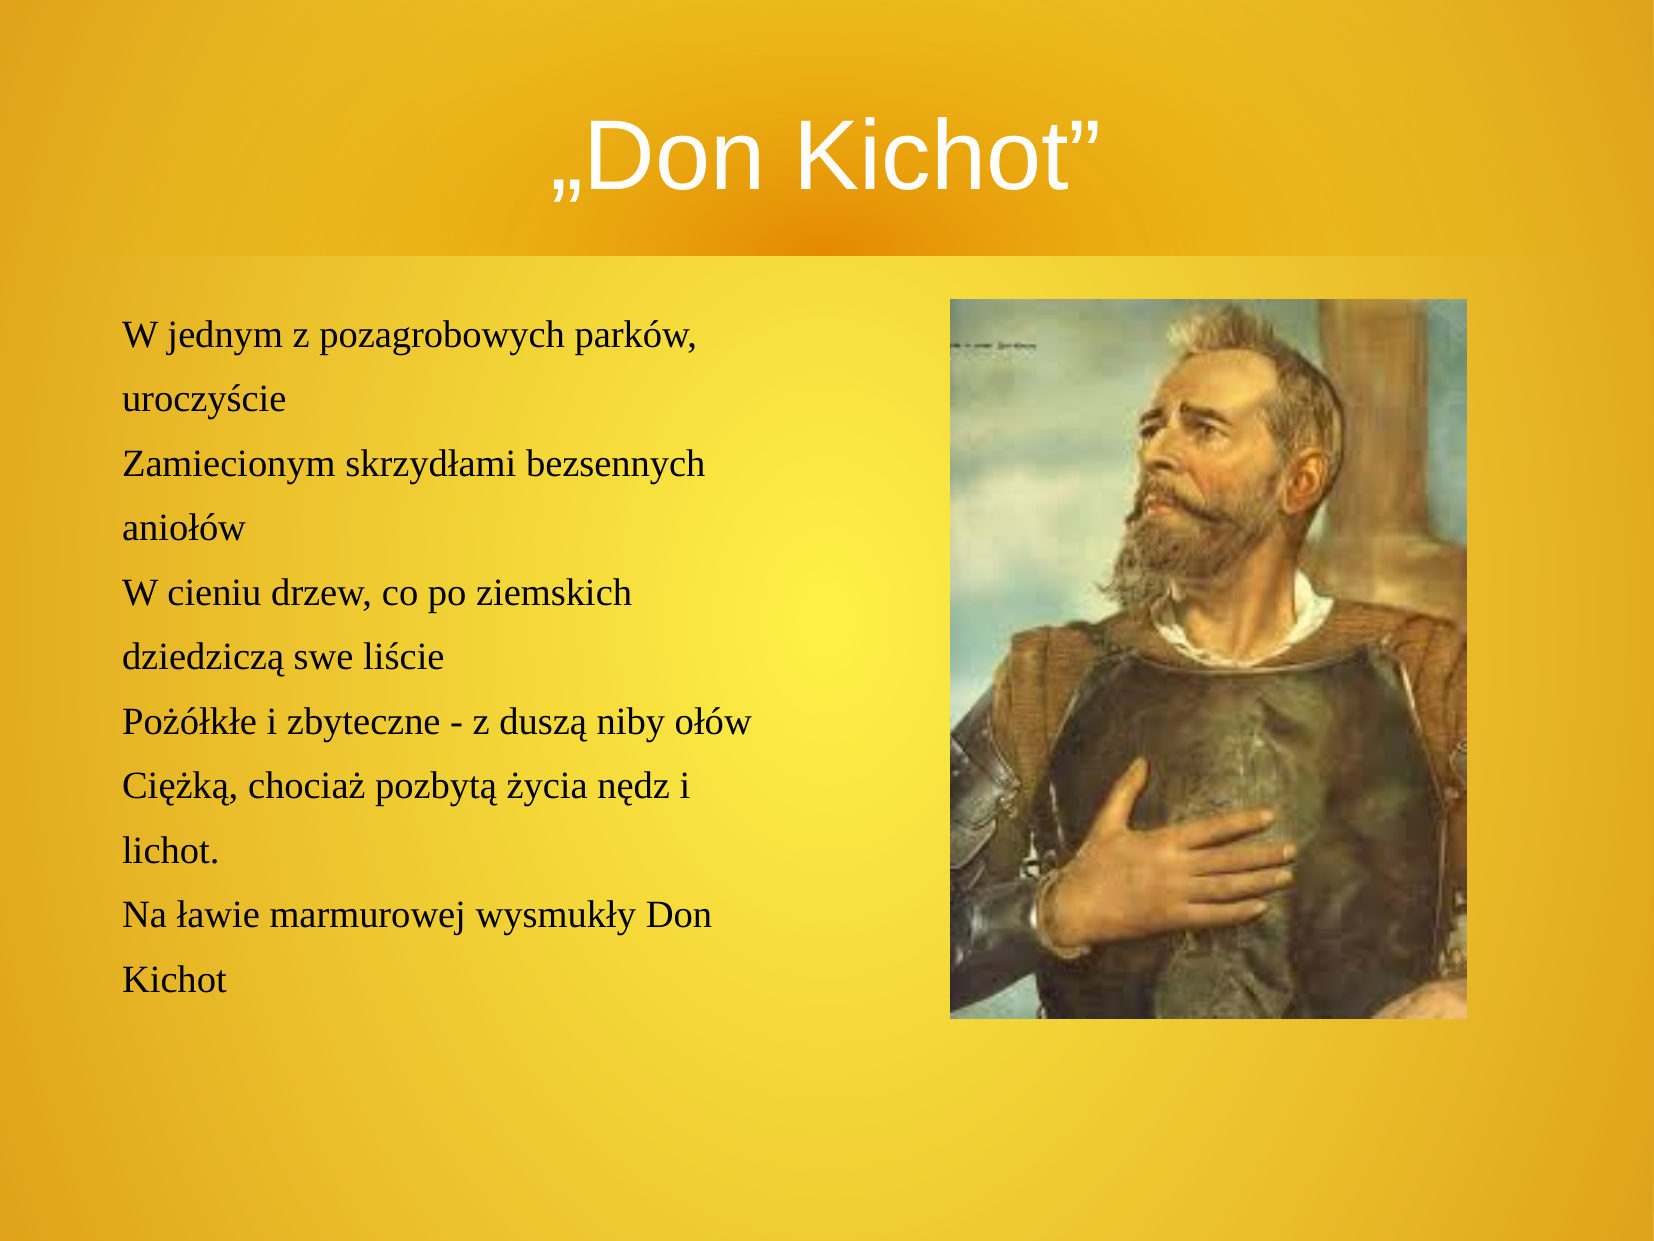

# „Don Kichot”
W jednym z pozagrobowych parków, uroczyście 
Zamiecionym skrzydłami bezsennych aniołów 
W cieniu drzew, co po ziemskich dziedziczą swe liście 
Pożółkłe i zbyteczne - z duszą niby ołów 
Ciężką, chociaż pozbytą życia nędz i lichot. 
Na ławie marmurowej wysmukły Don Kichot